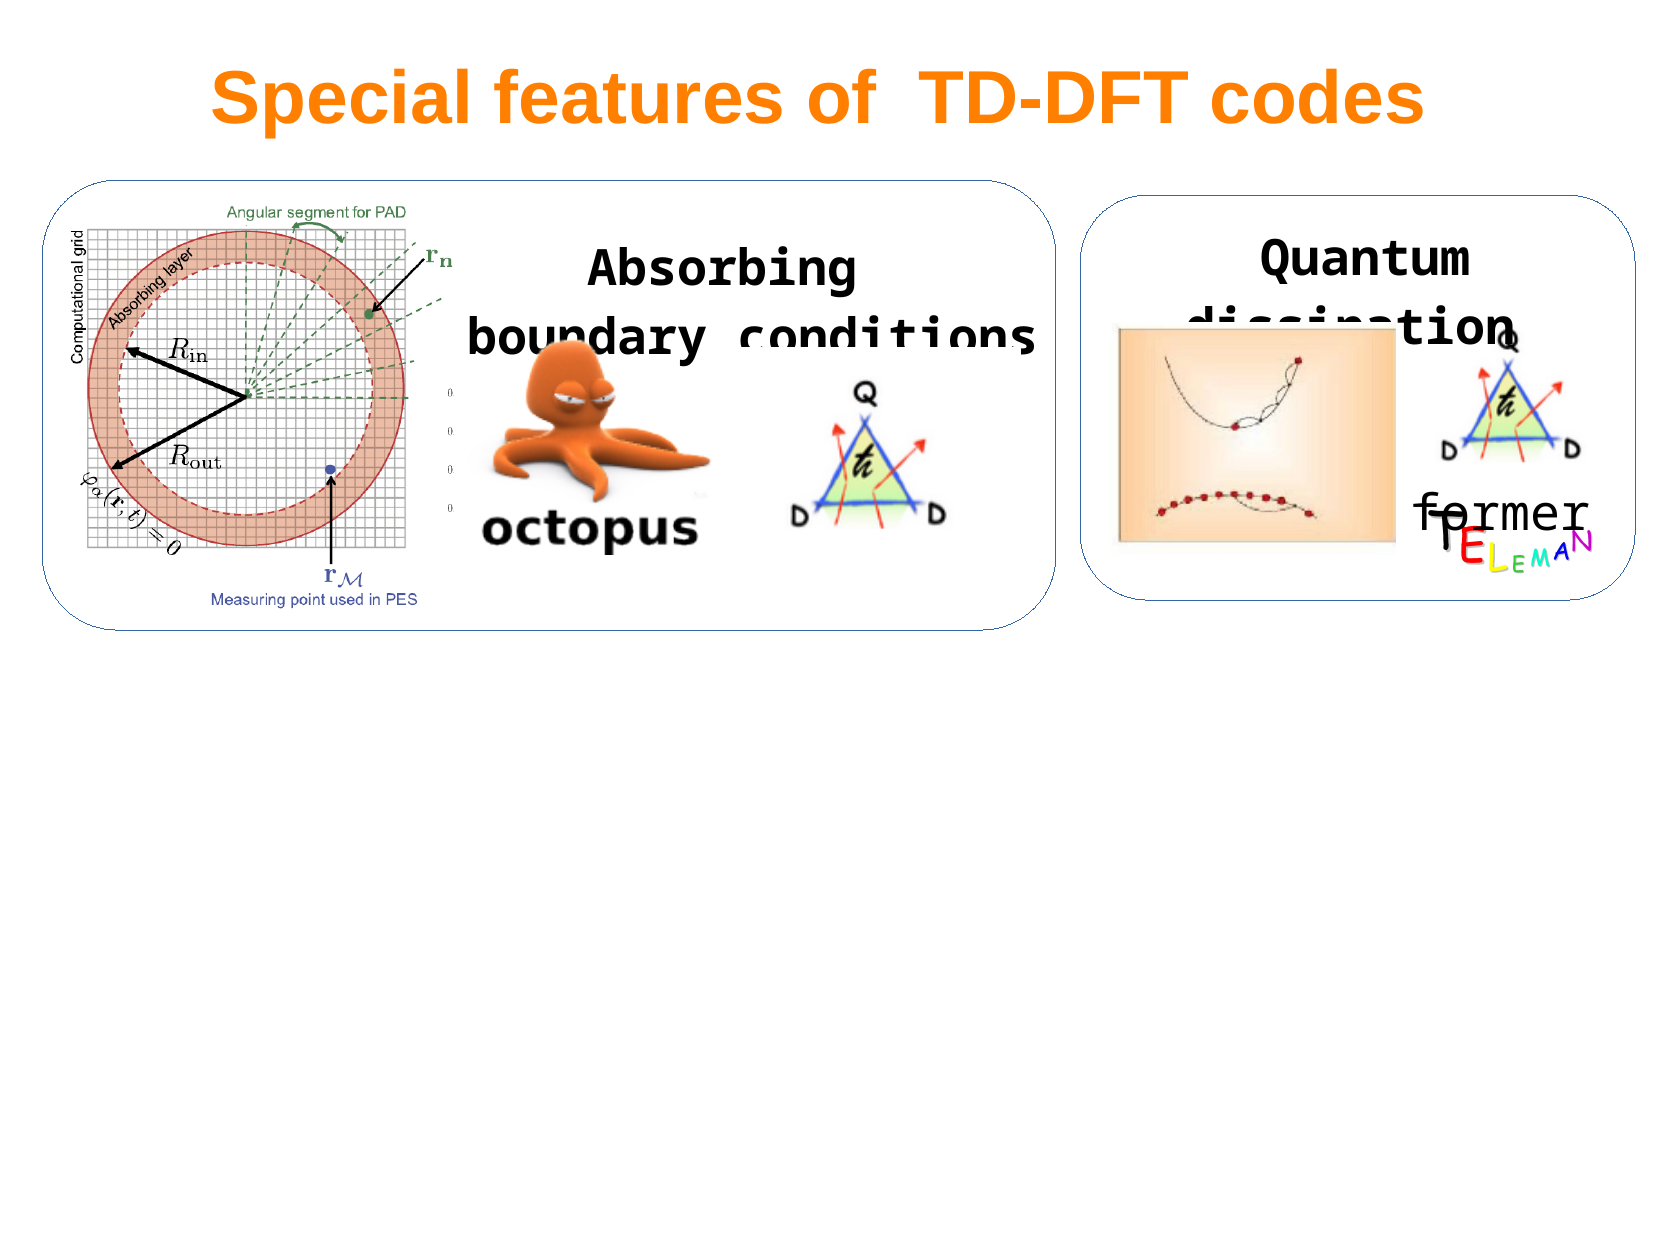

# Special features of TD-DFT codes
 Quantum
dissipation
 Absorbing
boundary conditions
former